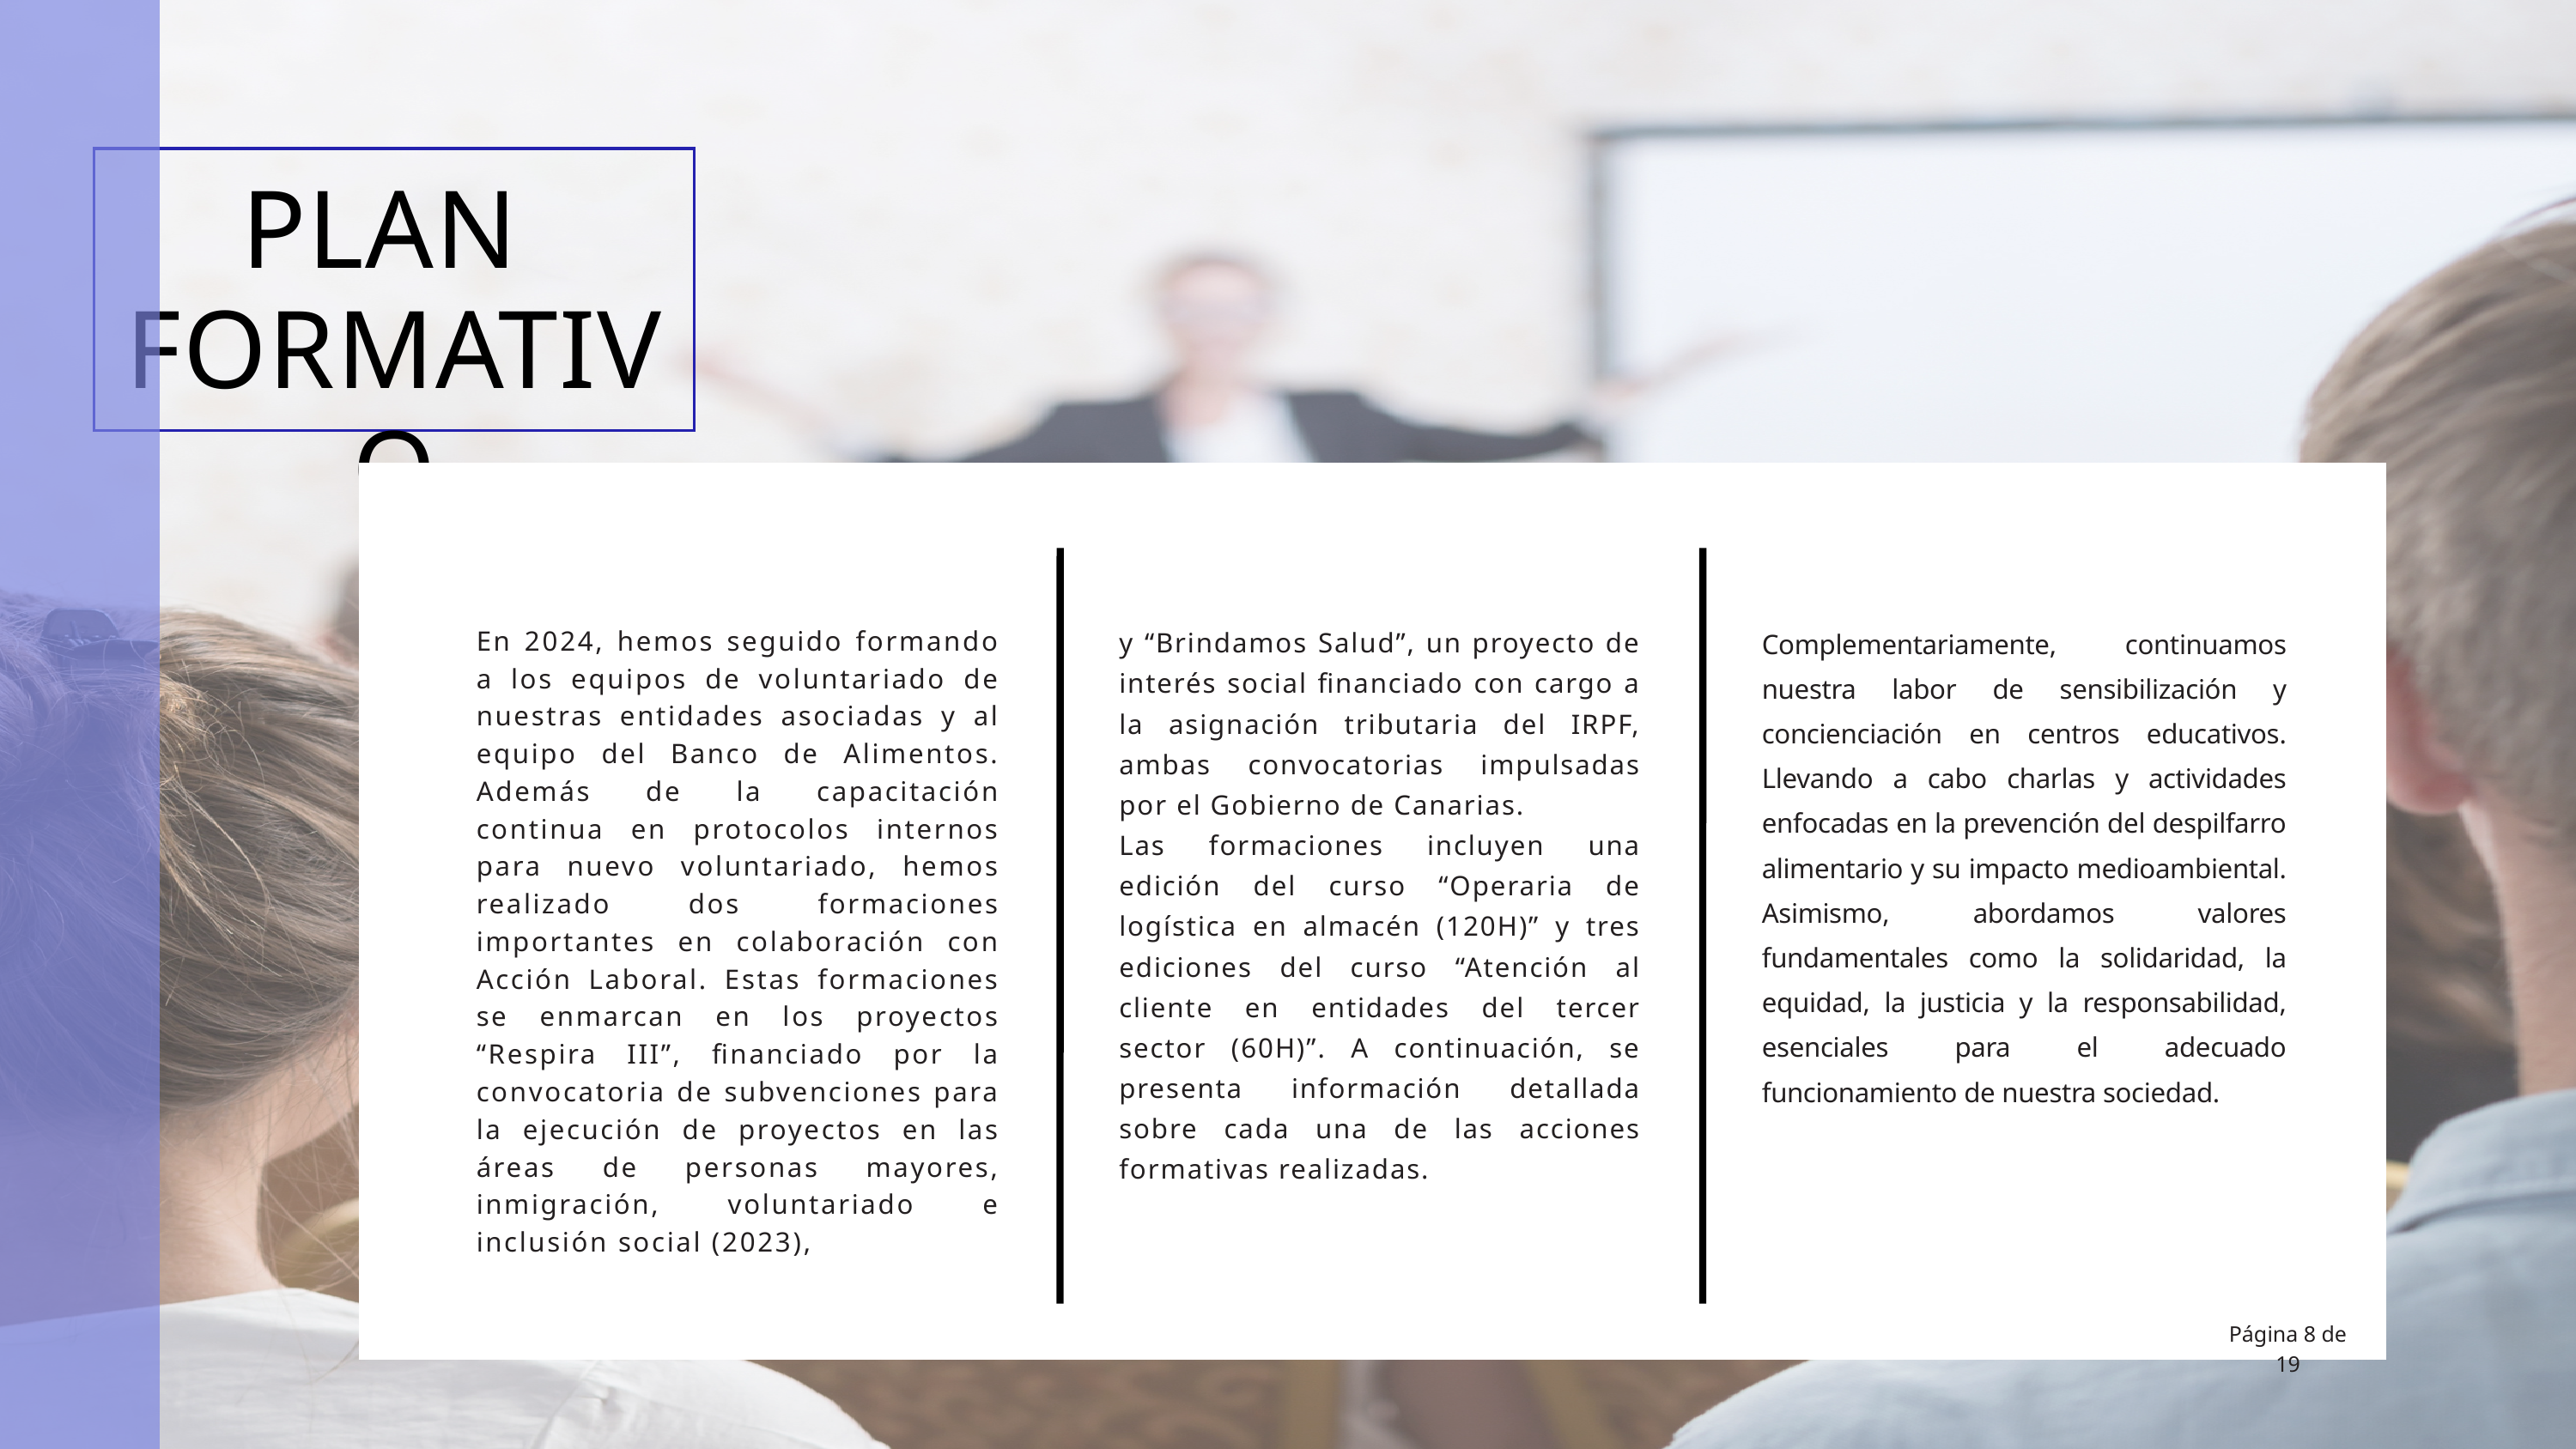

PLAN
FORMATIVO
Complementariamente, continuamos nuestra labor de sensibilización y concienciación en centros educativos. Llevando a cabo charlas y actividades enfocadas en la prevención del despilfarro alimentario y su impacto medioambiental. Asimismo, abordamos valores fundamentales como la solidaridad, la equidad, la justicia y la responsabilidad, esenciales para el adecuado funcionamiento de nuestra sociedad.
y “Brindamos Salud”, un proyecto de interés social financiado con cargo a la asignación tributaria del IRPF, ambas convocatorias impulsadas por el Gobierno de Canarias.
Las formaciones incluyen una edición del curso “Operaria de logística en almacén (120H)” y tres ediciones del curso “Atención al cliente en entidades del tercer sector (60H)”. A continuación, se presenta información detallada sobre cada una de las acciones formativas realizadas.
En 2024, hemos seguido formando a los equipos de voluntariado de nuestras entidades asociadas y al equipo del Banco de Alimentos. Además de la capacitación continua en protocolos internos para nuevo voluntariado, hemos realizado dos formaciones importantes en colaboración con Acción Laboral. Estas formaciones se enmarcan en los proyectos “Respira III”, financiado por la convocatoria de subvenciones para la ejecución de proyectos en las áreas de personas mayores, inmigración, voluntariado e inclusión social (2023),
Página 8 de 19